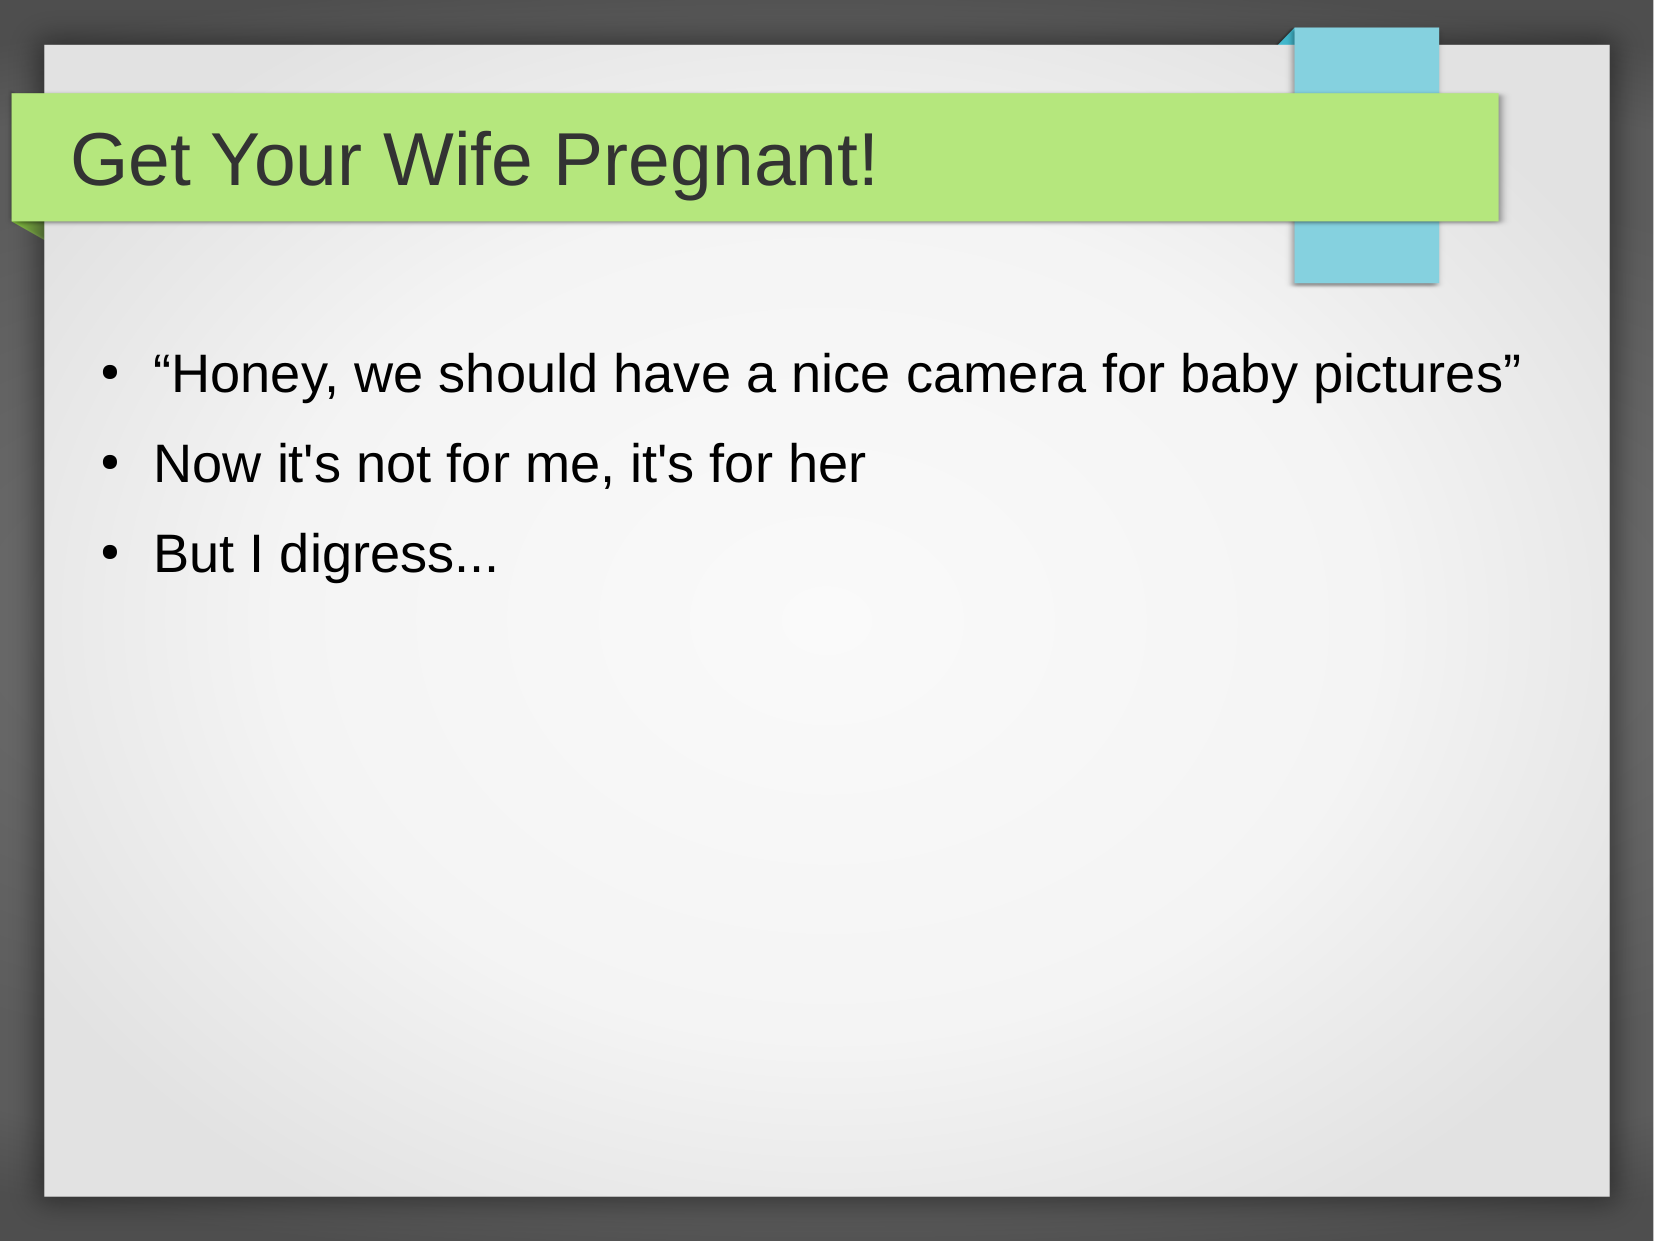

# Get Your Wife Pregnant!
“Honey, we should have a nice camera for baby pictures”
Now it's not for me, it's for her
But I digress...